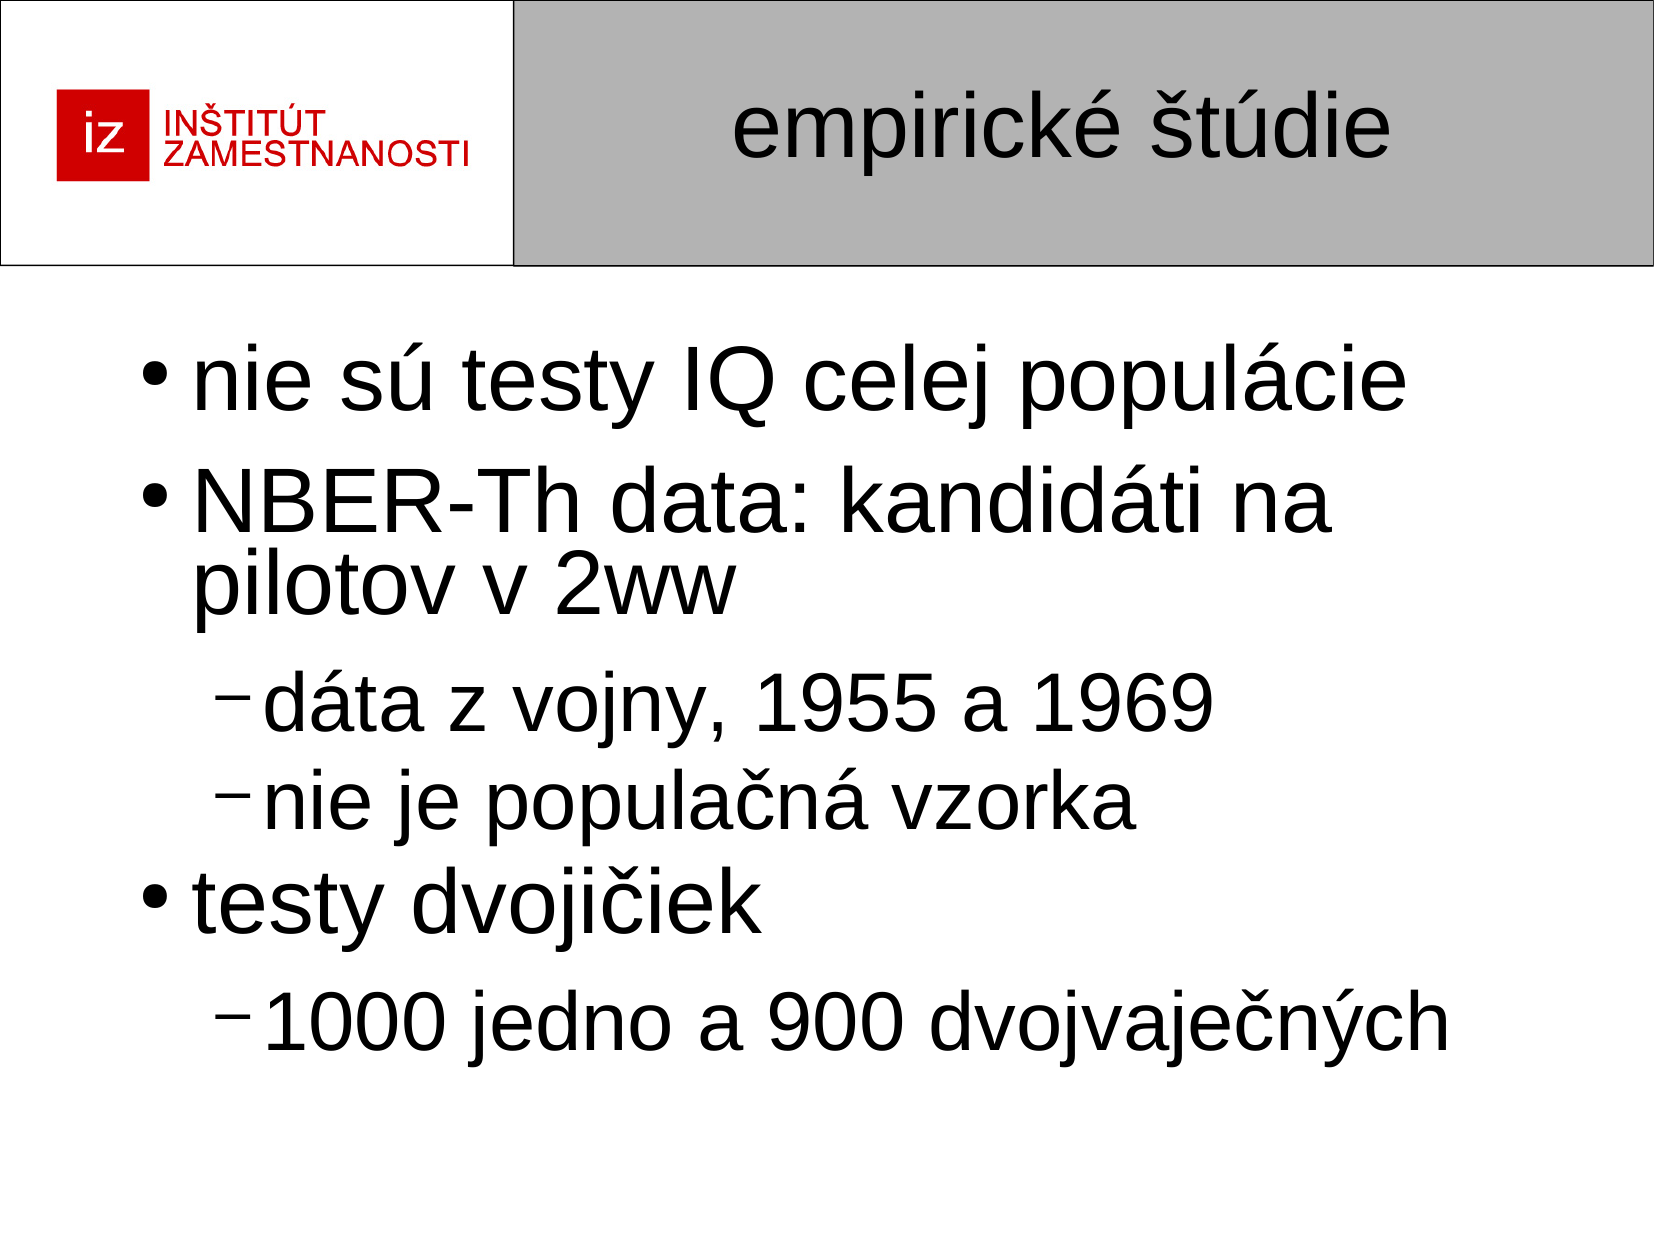

# empirické štúdie
nie sú testy IQ celej populácie
NBER-Th data: kandidáti na pilotov v 2ww
dáta z vojny, 1955 a 1969
nie je populačná vzorka
testy dvojičiek
1000 jedno a 900 dvojvaječných